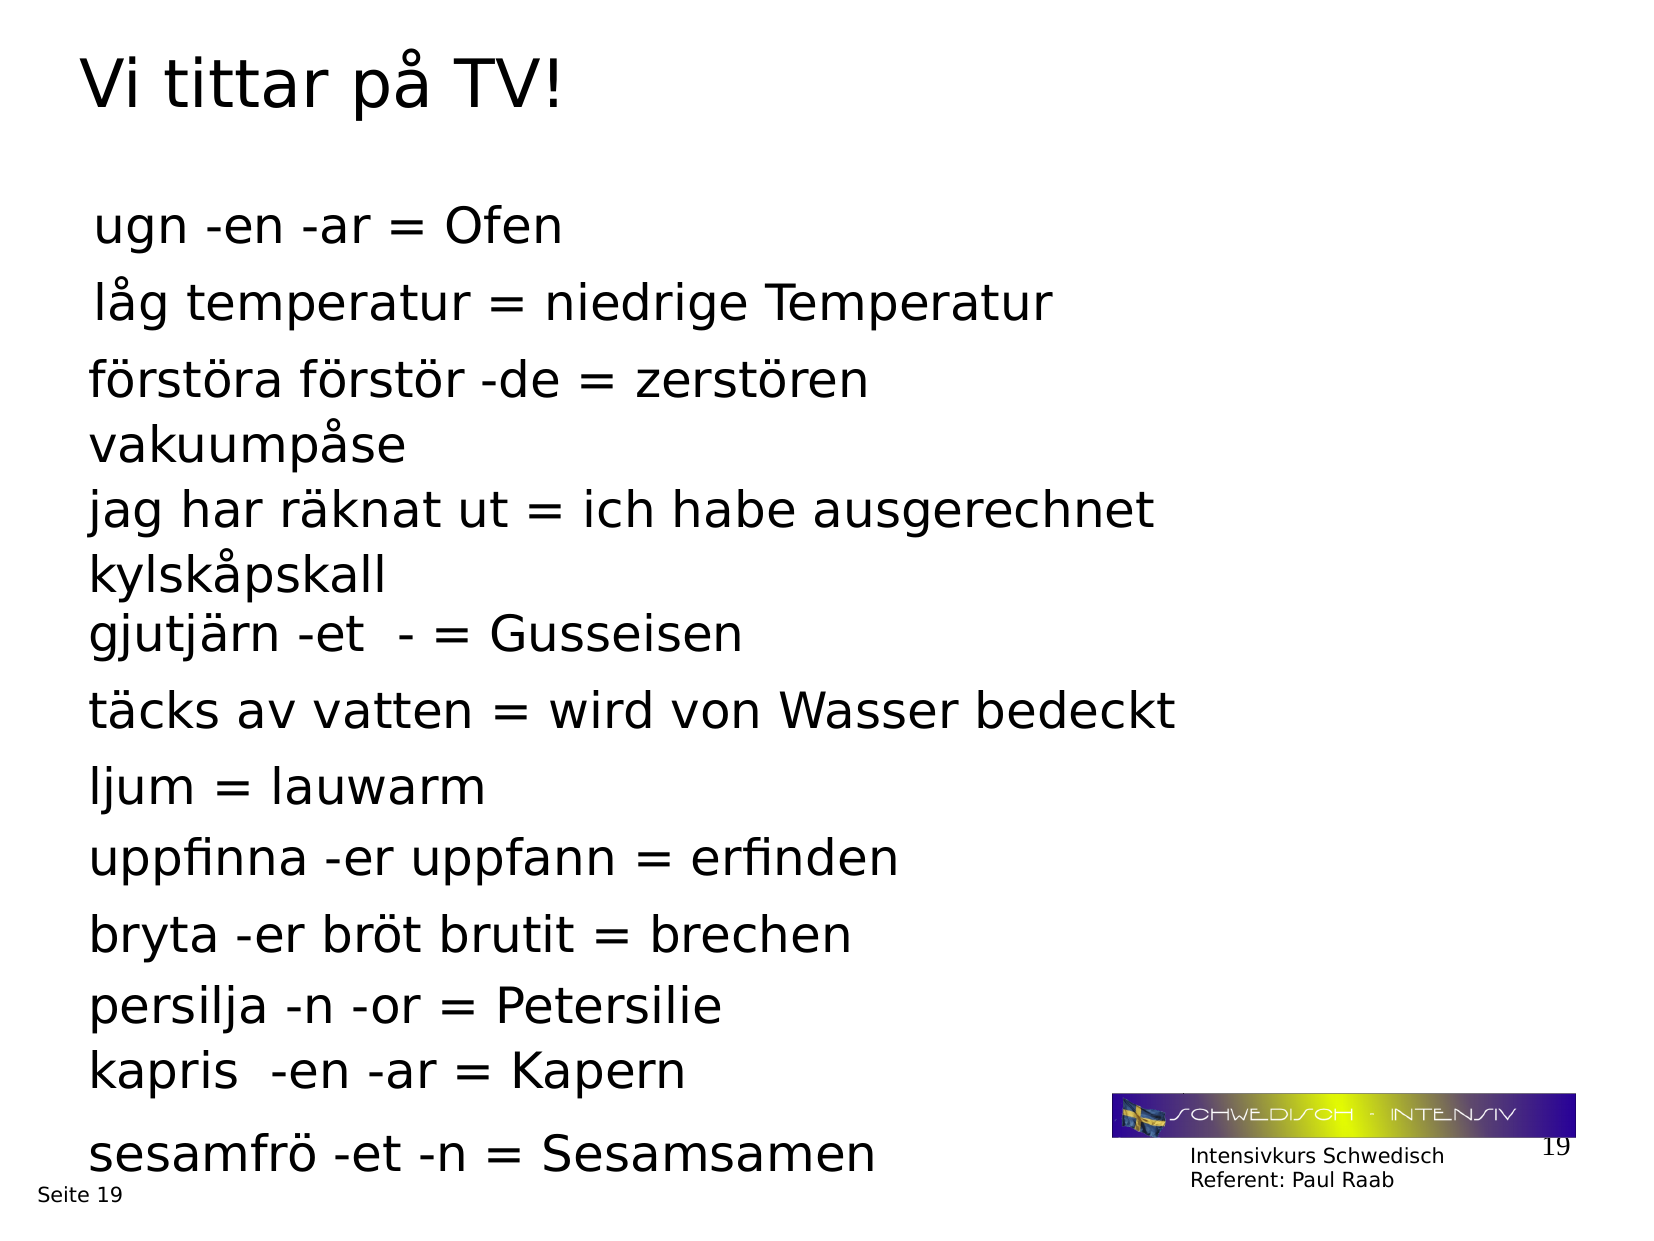

Vi tittar på TV!
ugn -en -ar = Ofen
låg temperatur = niedrige Temperatur
förstöra förstör -de = zerstören
vakuumpåse
jag har räknat ut = ich habe ausgerechnet
kylskåpskall
gjutjärn -et - = Gusseisen
täcks av vatten = wird von Wasser bedeckt
ljum = lauwarm
uppfinna -er uppfann = erfinden
bryta -er bröt brutit = brechen
persilja -n -or = Petersilie
kapris -en -ar = Kapern
sesamfrö -et -n = Sesamsamen